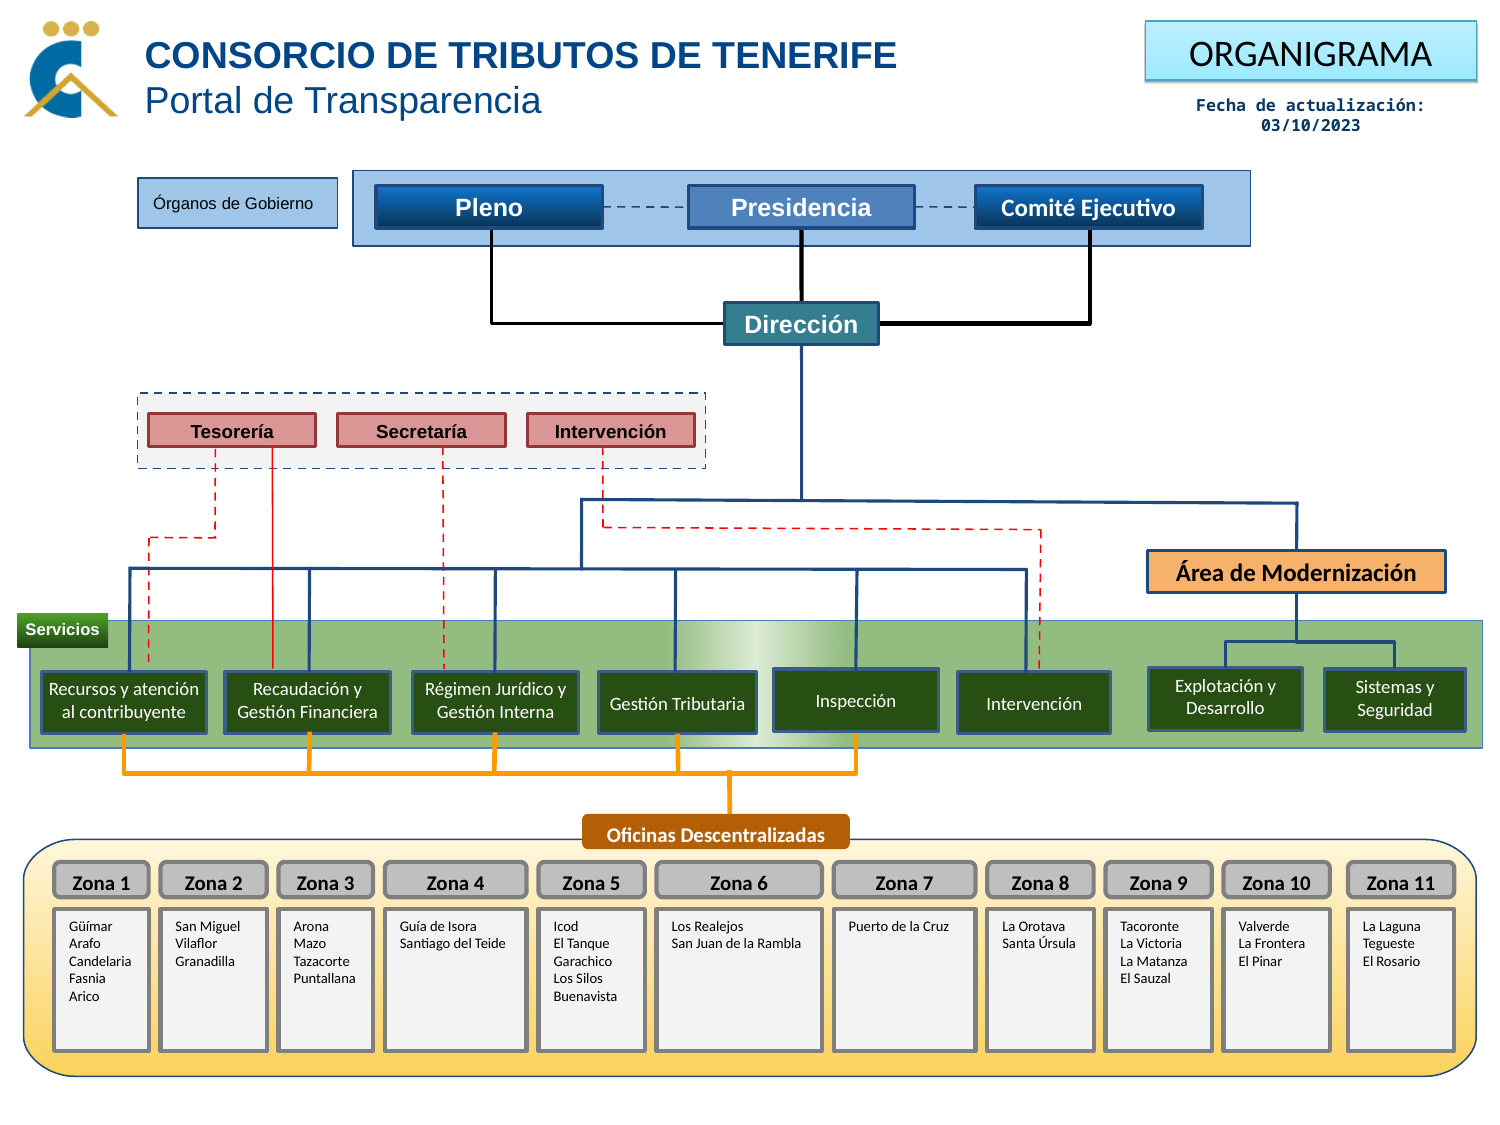

ORGANIGRAMA
CONSORCIO DE TRIBUTOS DE TENERIFE
Portal de Transparencia
Fecha de actualización: 03/10/2023
Órganos de Gobierno
Pleno
Presidencia
Comité Ejecutivo
Dirección
Tesorería
Secretaría
Intervención
Área de Modernización
Servicios
Explotación y Desarrollo
Inspección
Sistemas y Seguridad
Recursos y atención al contribuyente
Recaudación y Gestión Financiera
Régimen Jurídico y Gestión Interna
Gestión Tributaria
Intervención
Oficinas Descentralizadas
Zona 1
Zona 2
Zona 3
Zona 4
Zona 5
Zona 6
Zona 7
Zona 8
Zona 9
Zona 10
Zona 11
Güímar
Arafo
Candelaria
Fasnia
Arico
San Miguel
Vilaflor
Granadilla
Arona
Mazo
Tazacorte
Puntallana
Guía de Isora
Santiago del Teide
Icod
El Tanque
Garachico
Los Silos
Buenavista
Los Realejos
San Juan de la Rambla
Puerto de la Cruz
La Orotava
Santa Úrsula
Tacoronte
La Victoria
La Matanza
El Sauzal
Valverde
La Frontera
El Pinar
La Laguna
Tegueste
El Rosario